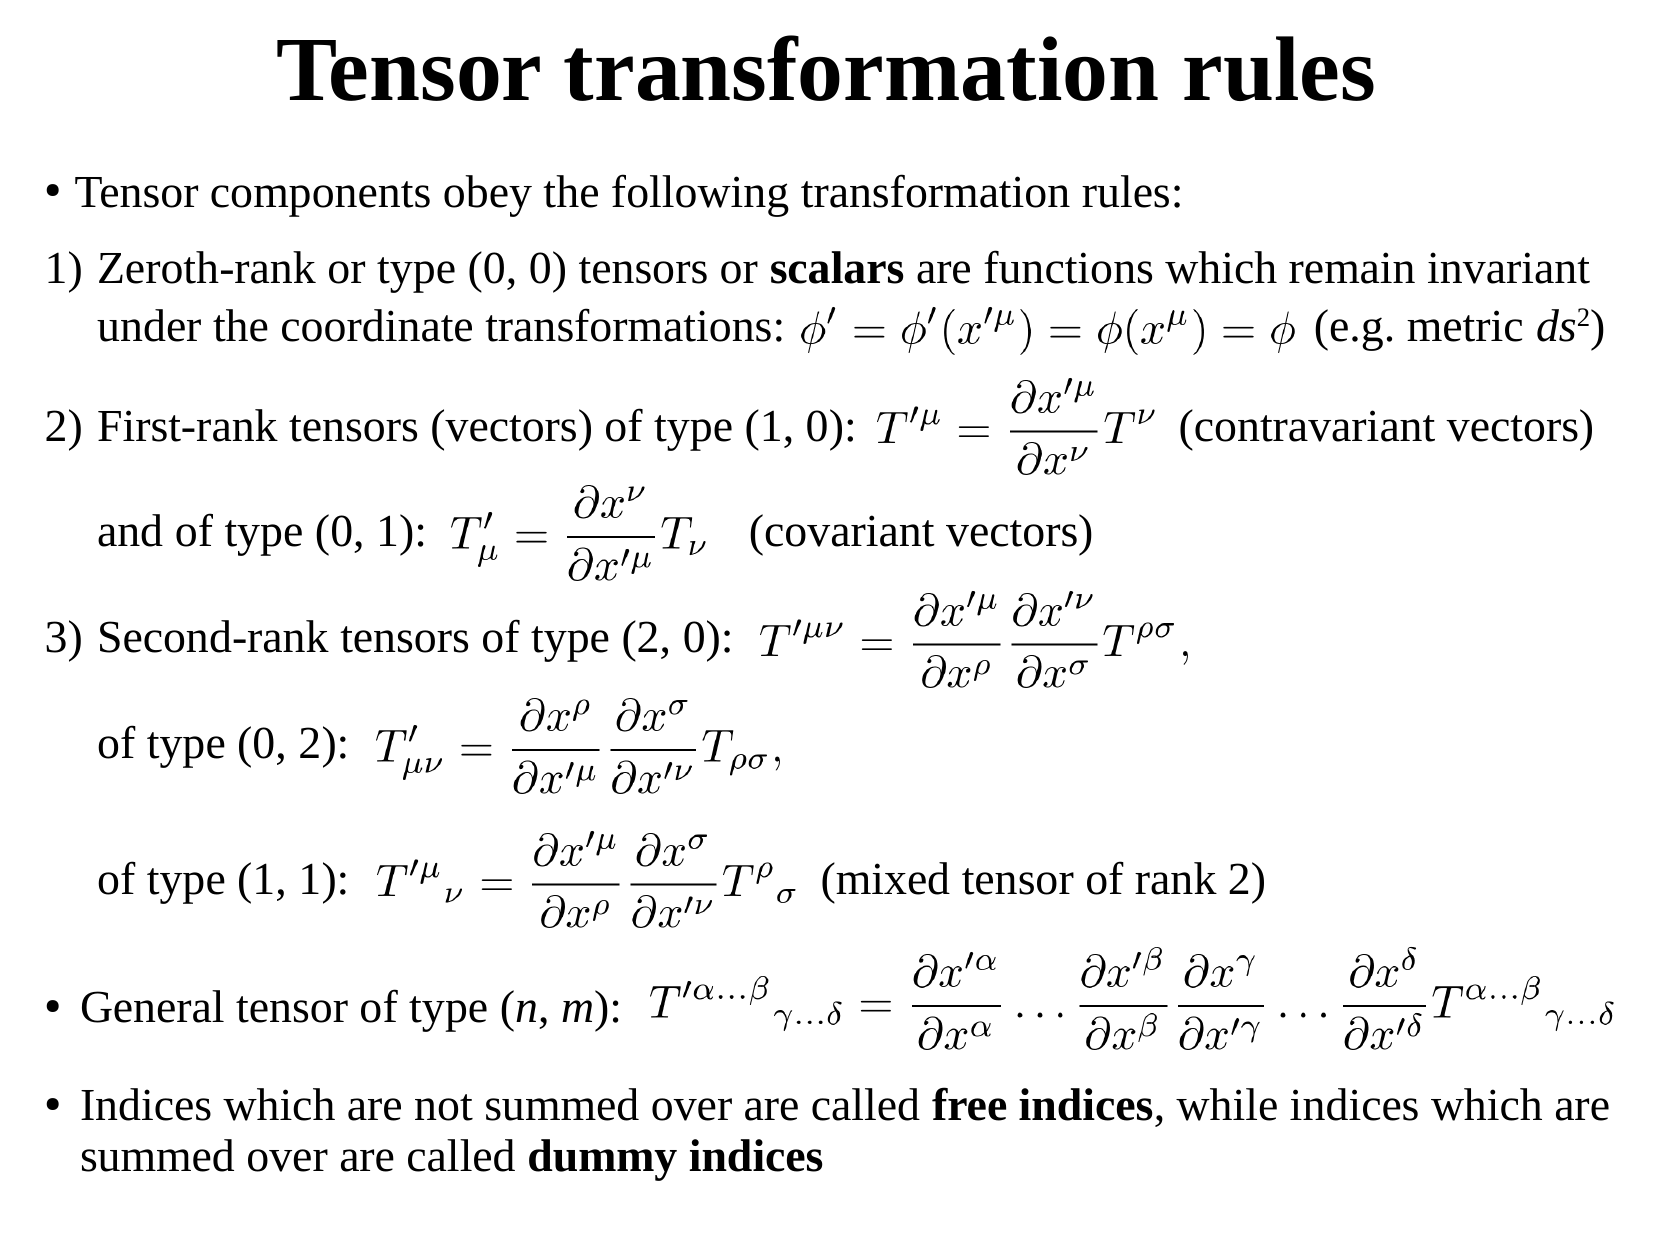

Tensor transformation rules
# Tensor components obey the following transformation rules:
Zeroth-rank or type (0, 0) tensors or scalars are functions which remain invariant under the coordinate transformations: (e.g. metric ds2)
First-rank tensors (vectors) of type (1, 0): (contravariant vectors)
and of type (0, 1): (covariant vectors)
Second-rank tensors of type (2, 0):
of type (0, 2):
of type (1, 1): (mixed tensor of rank 2)
General tensor of type (n, m):
Indices which are not summed over are called free indices, while indices which are summed over are called dummy indices